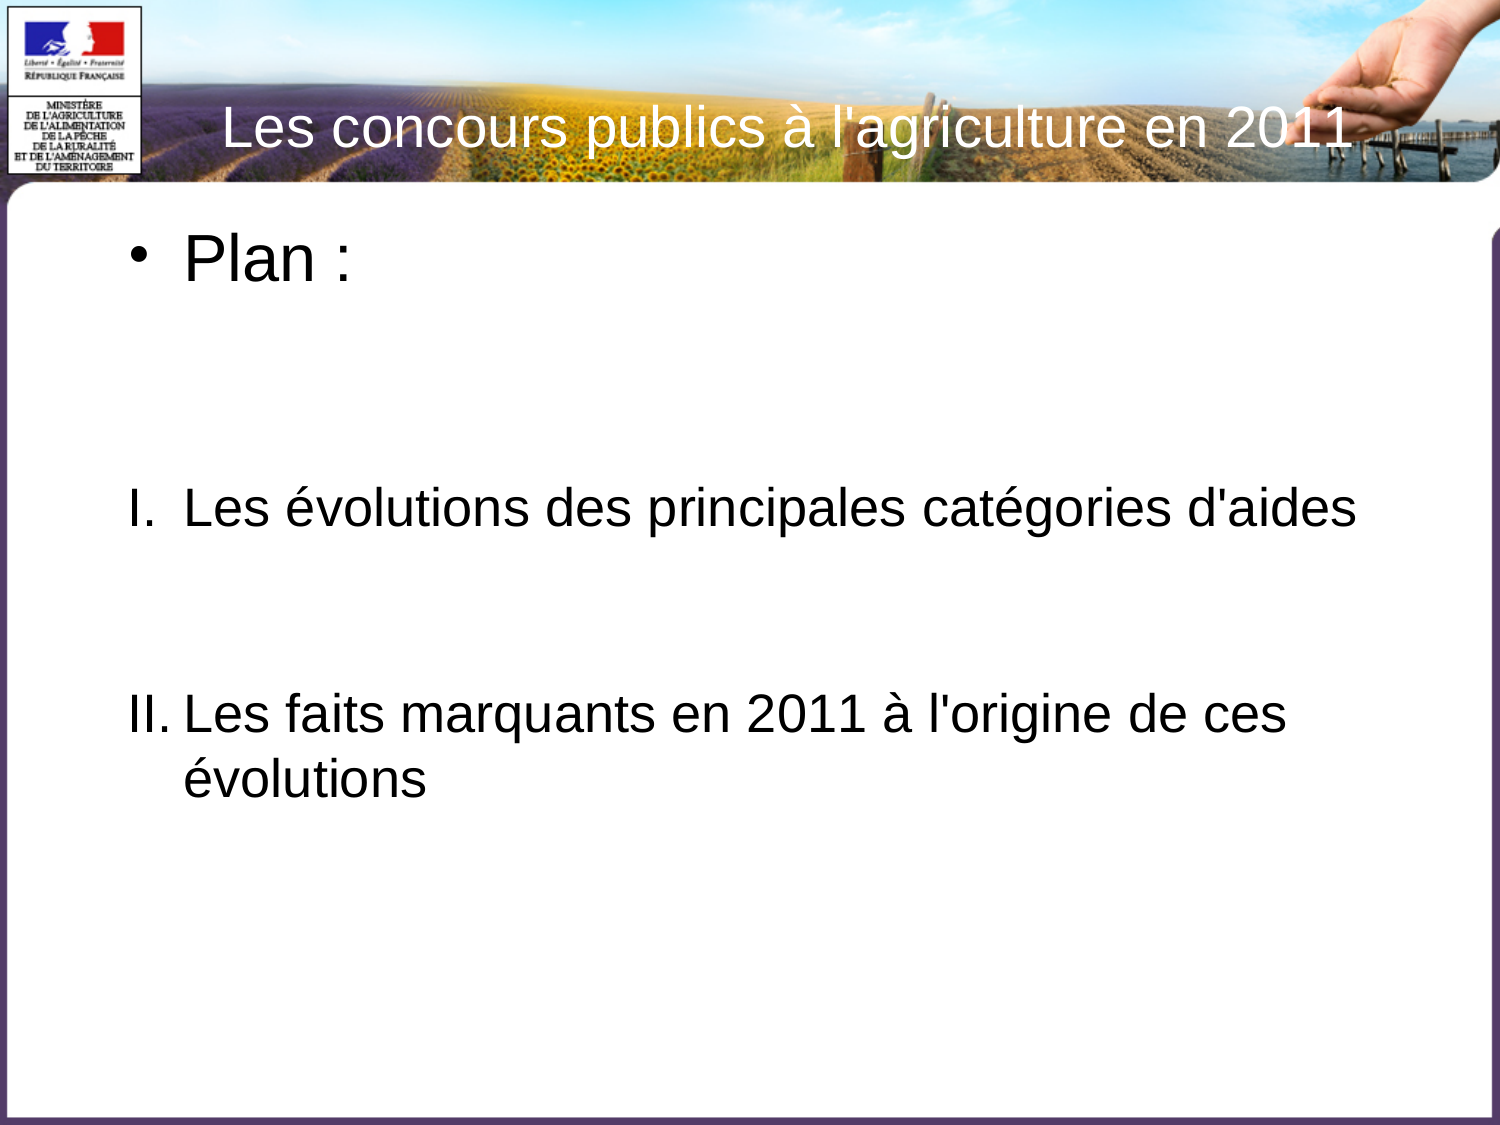

Les concours publics à l'agriculture en 2011
# Plan :
Les évolutions des principales catégories d'aides
Les faits marquants en 2011 à l'origine de ces évolutions